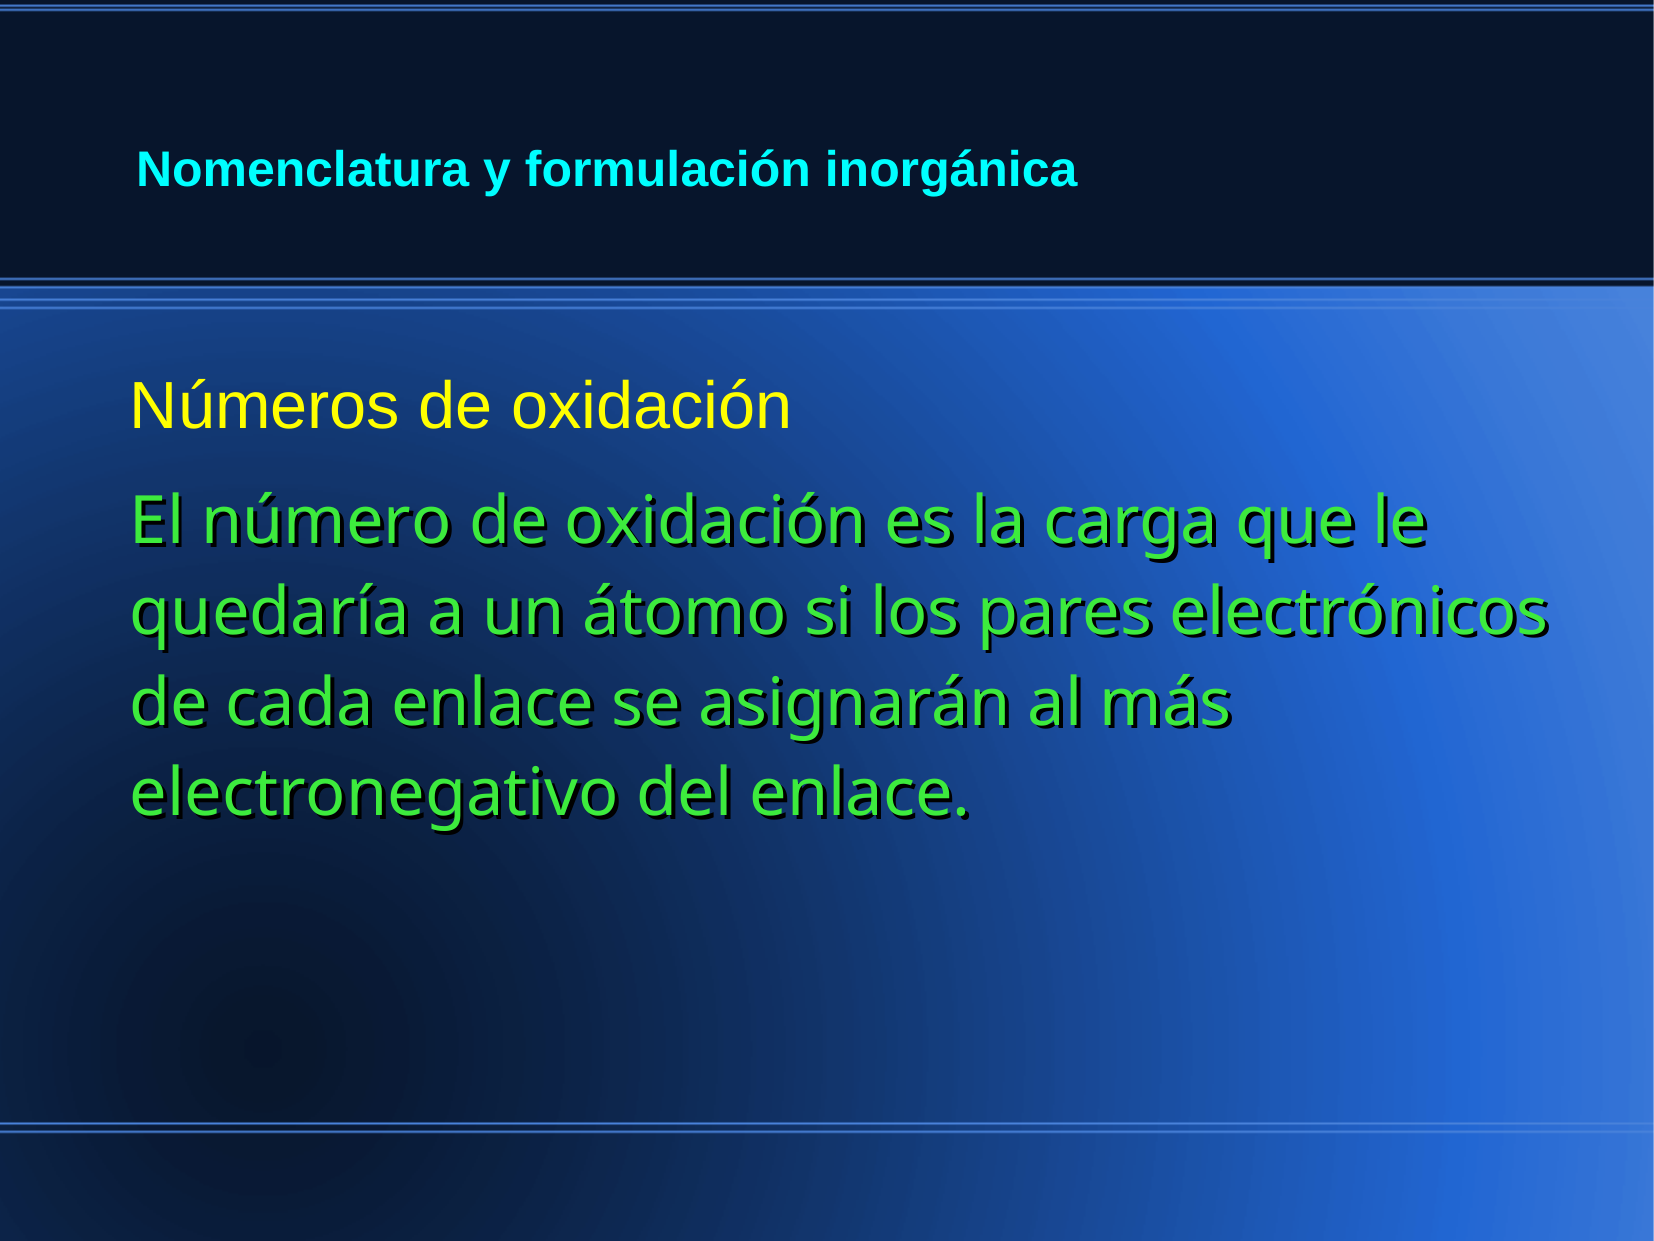

Nomenclatura y formulación inorgánica
# Números de oxidación
El número de oxidación es la carga que le quedaría a un átomo si los pares electrónicos de cada enlace se asignarán al más electronegativo del enlace.